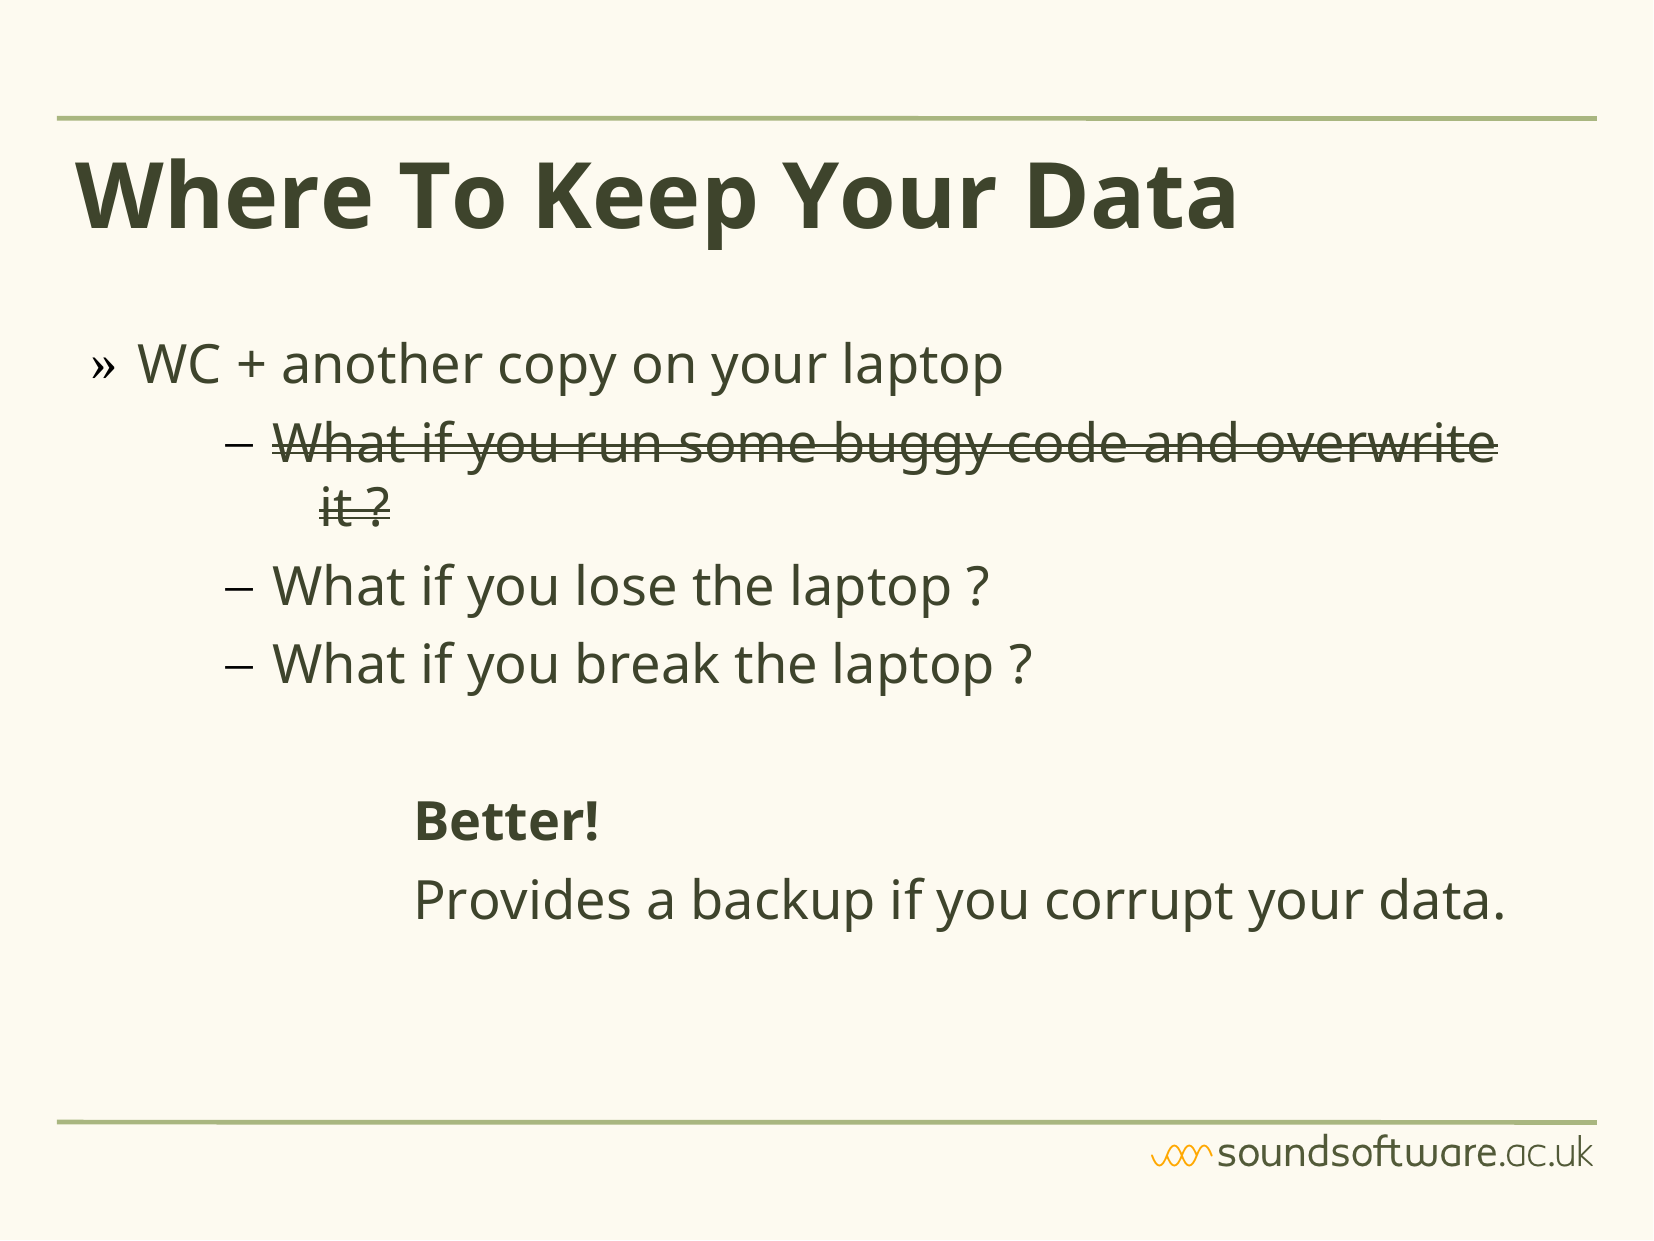

# Where To Keep Your Data
WC + another copy on your laptop
What if you run some buggy code and overwrite it ?
What if you lose the laptop ?
What if you break the laptop ?
Better!
Provides a backup if you corrupt your data.